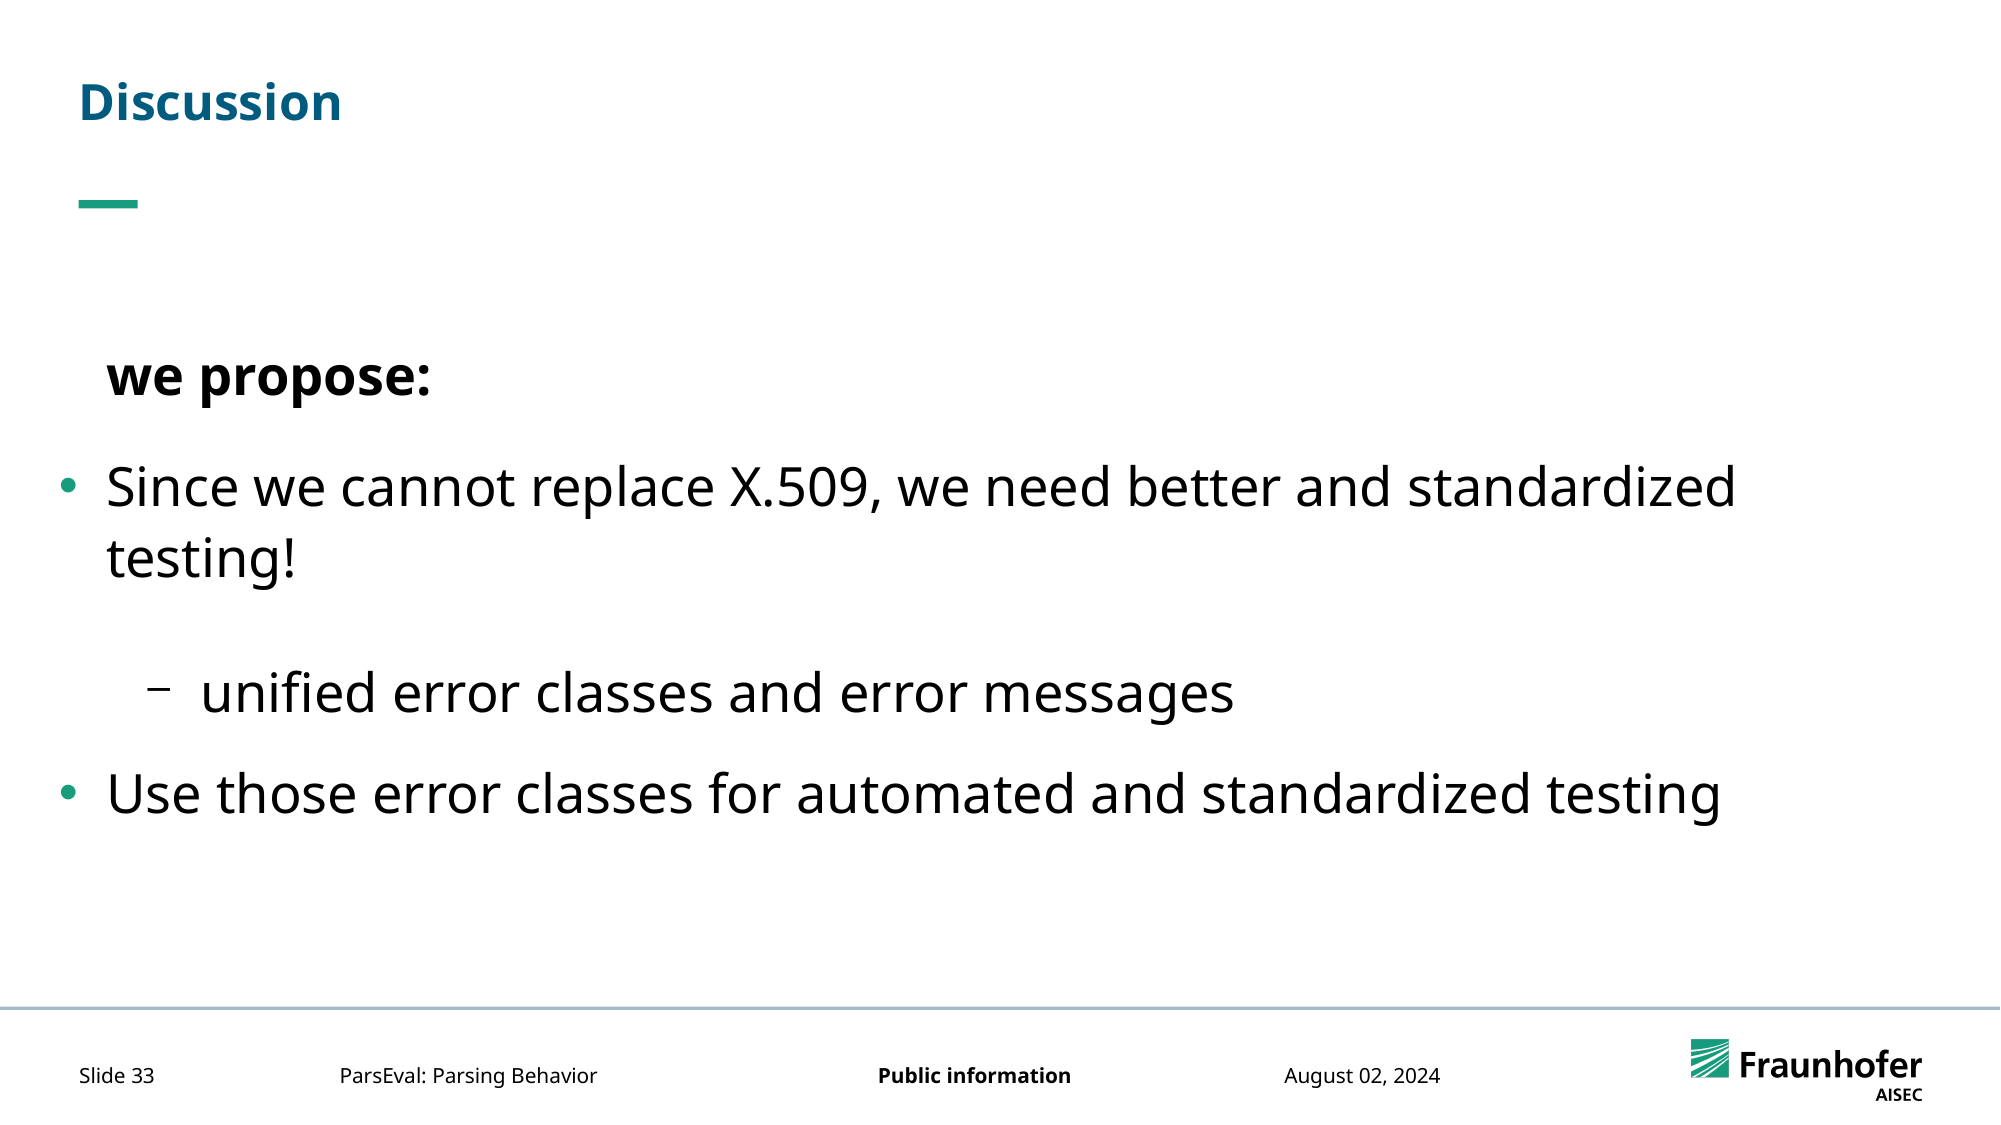

# Discussion
we propose:
Since we cannot replace X.509, we need better and standardized testing!
unified error classes and error messages
Use those error classes for automated and standardized testing